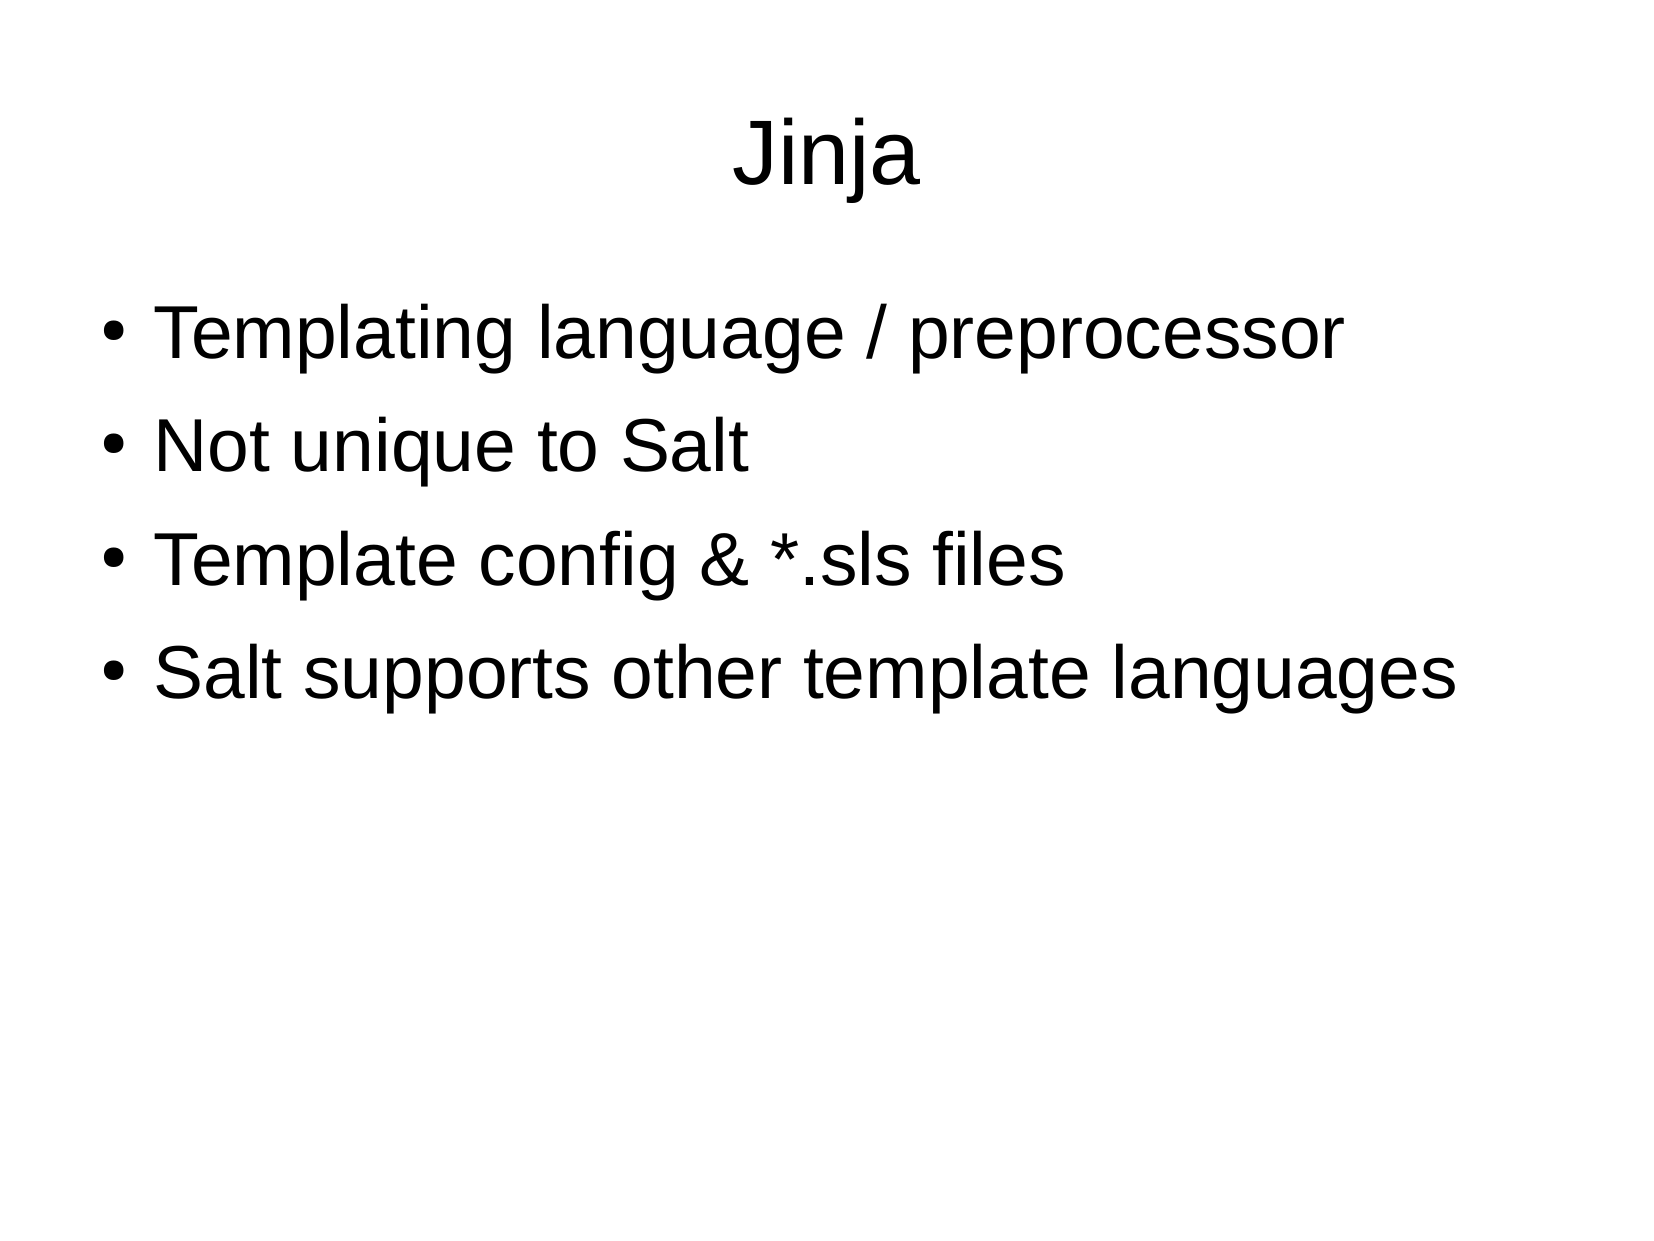

# Jinja
Templating language / preprocessor
Not unique to Salt
Template config & *.sls files
Salt supports other template languages